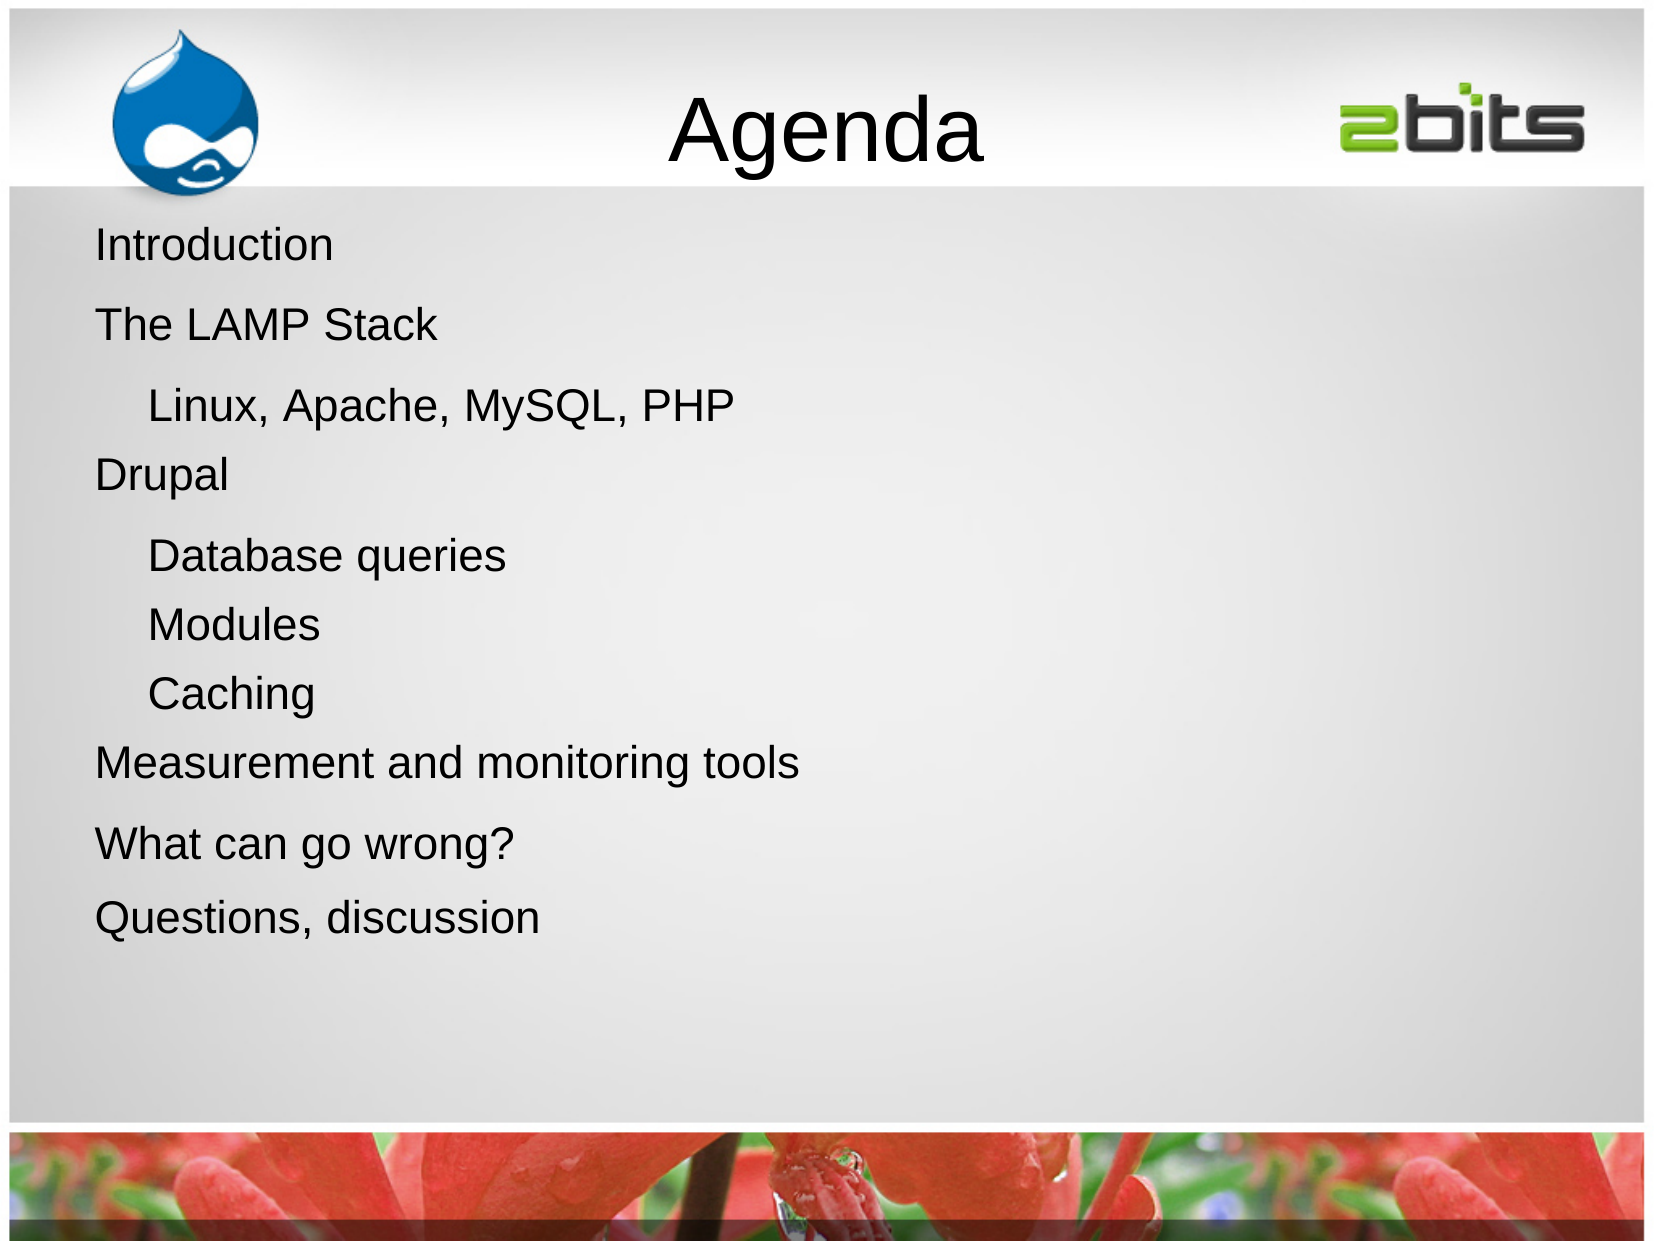

# Agenda
Introduction
The LAMP Stack
Linux, Apache, MySQL, PHP
Drupal
Database queries
Modules
Caching
Measurement and monitoring tools
What can go wrong?
Questions, discussion